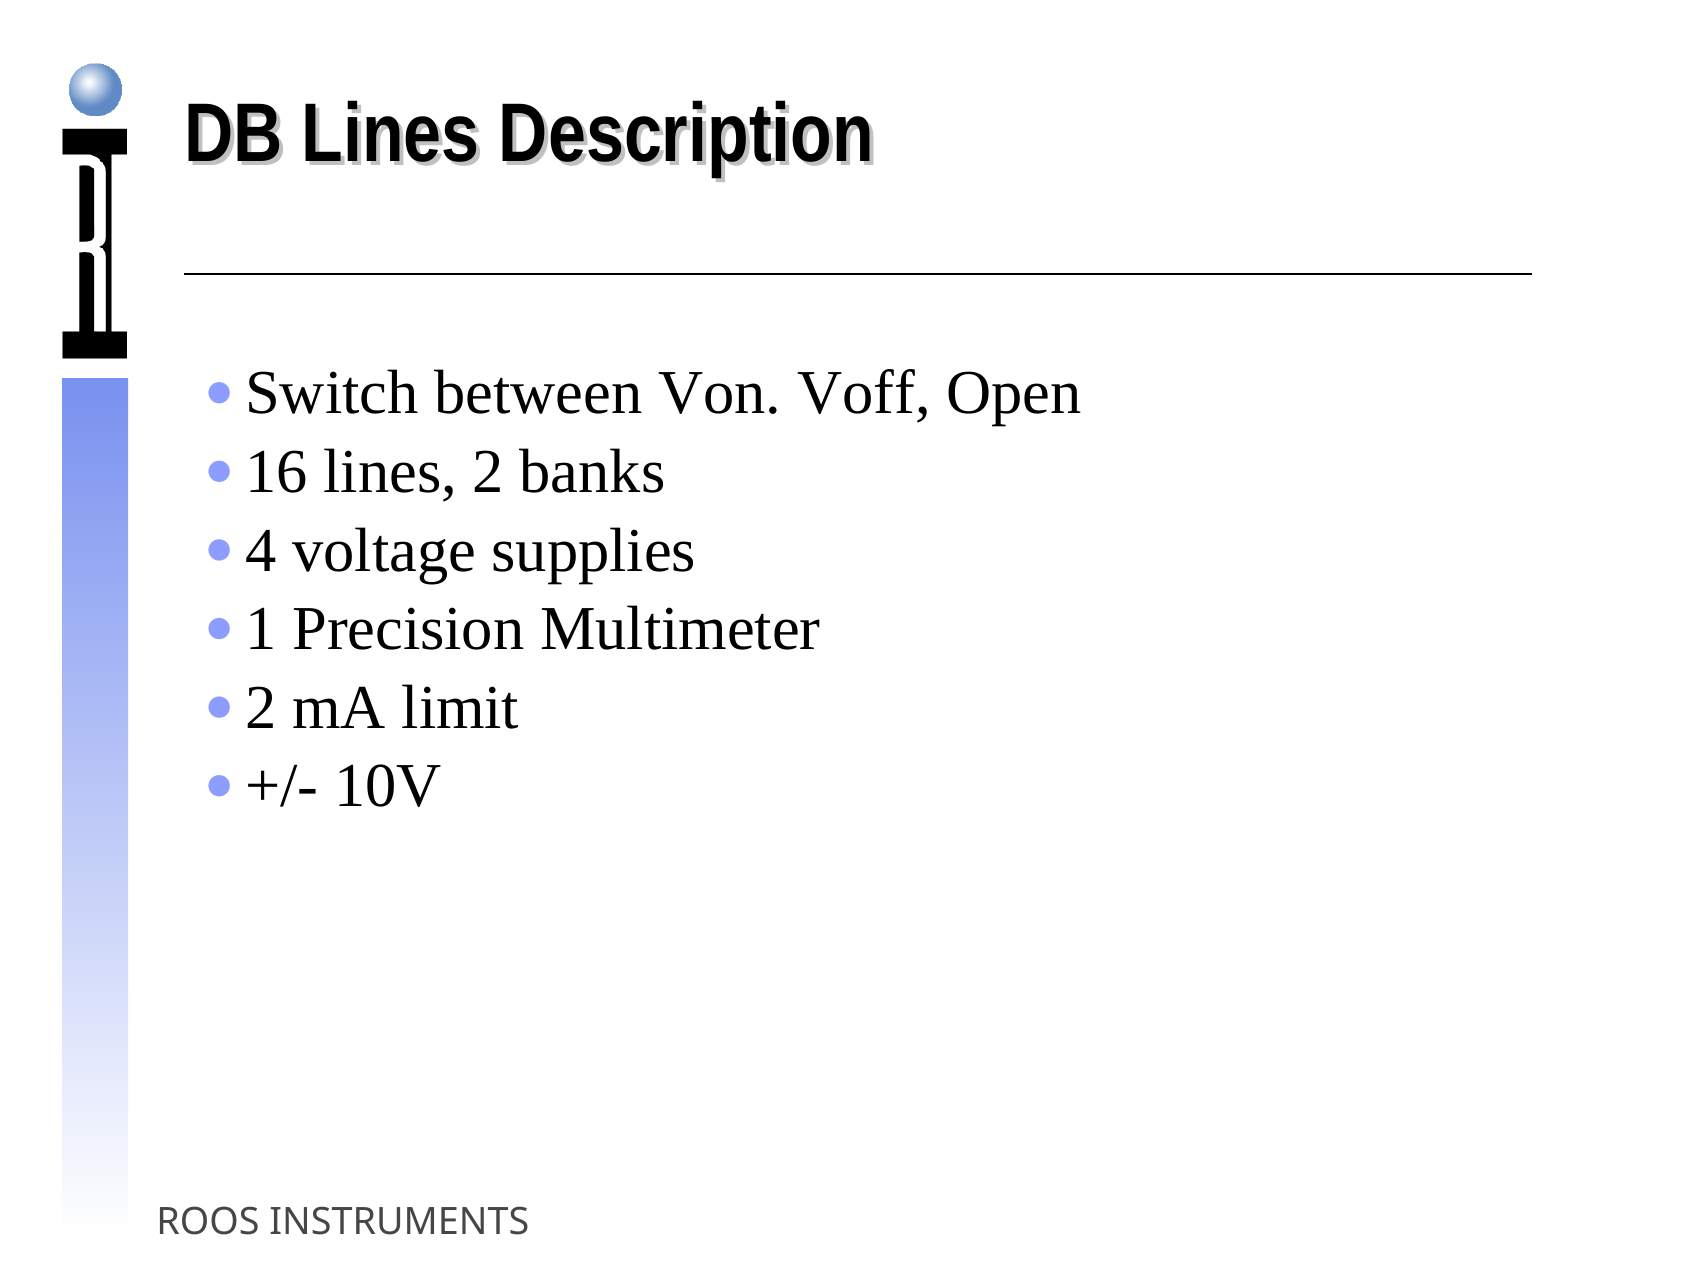

DB Lines Description
Switch between Von. Voff, Open
16 lines, 2 banks
4 voltage supplies
1 Precision Multimeter
2 mA limit
+/- 10V